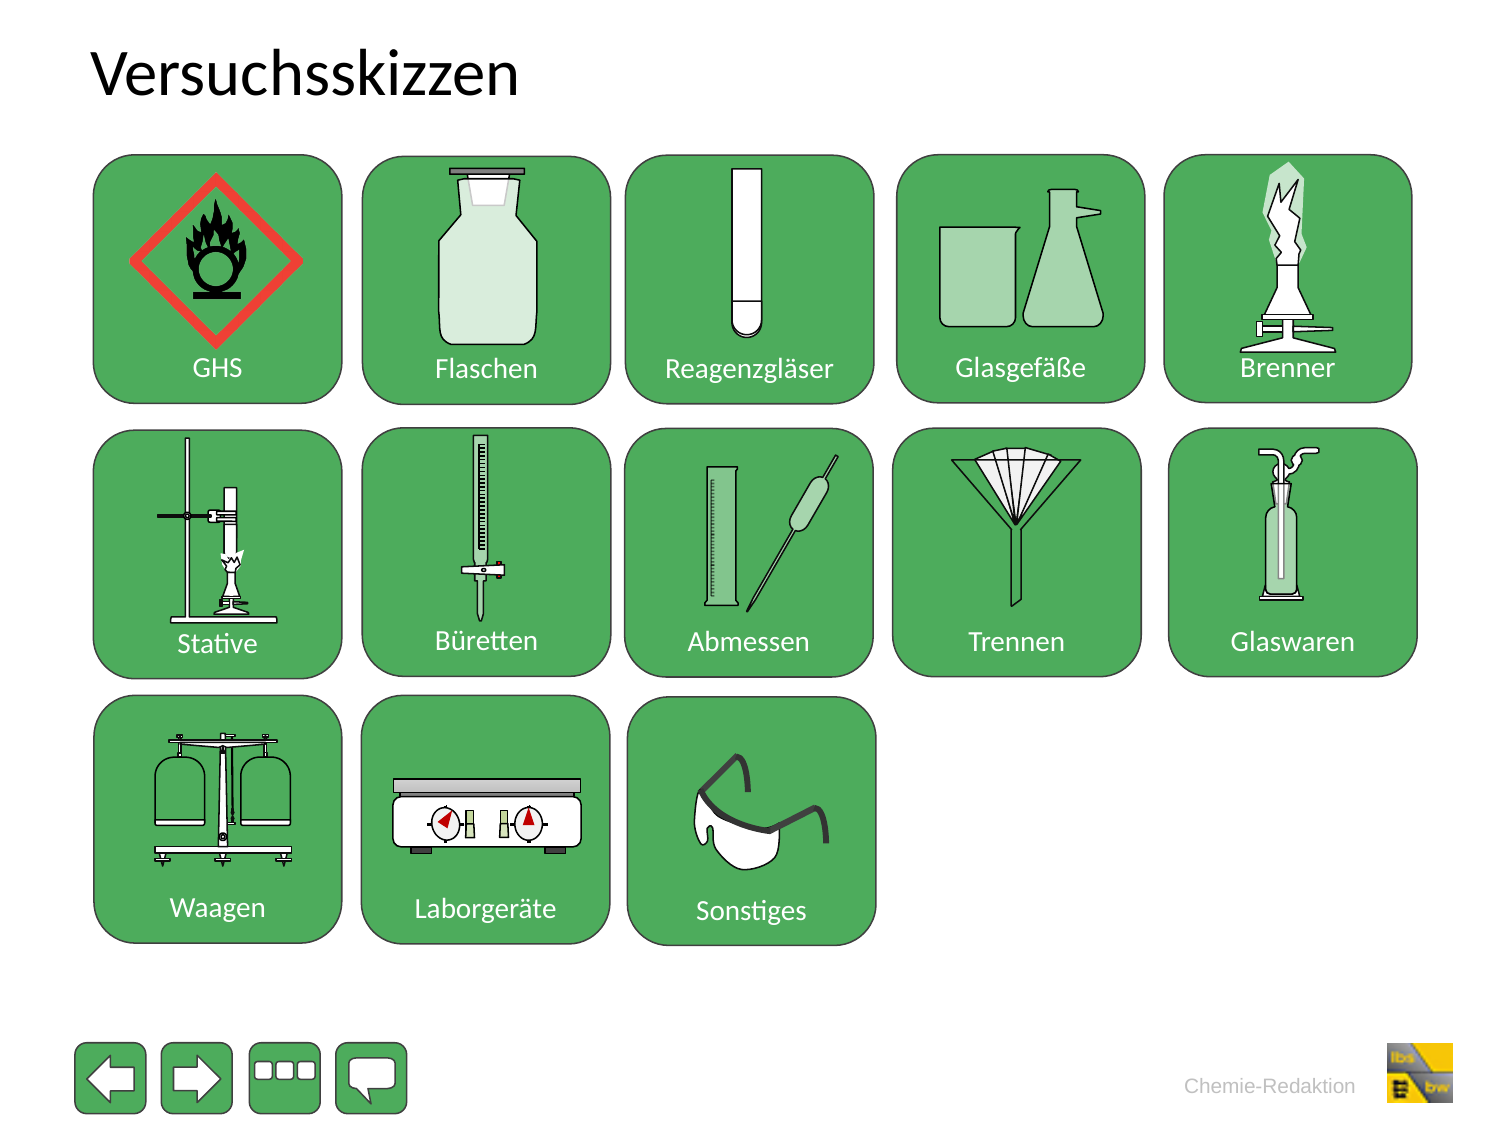

# Versuchsskizzen
Glasgefäße
GHS
Brenner
Reagenzgläser
Flaschen
Büretten
Trennen
Glaswaren
Abmessen
Stative
Waagen
Laborgeräte
Sonstiges